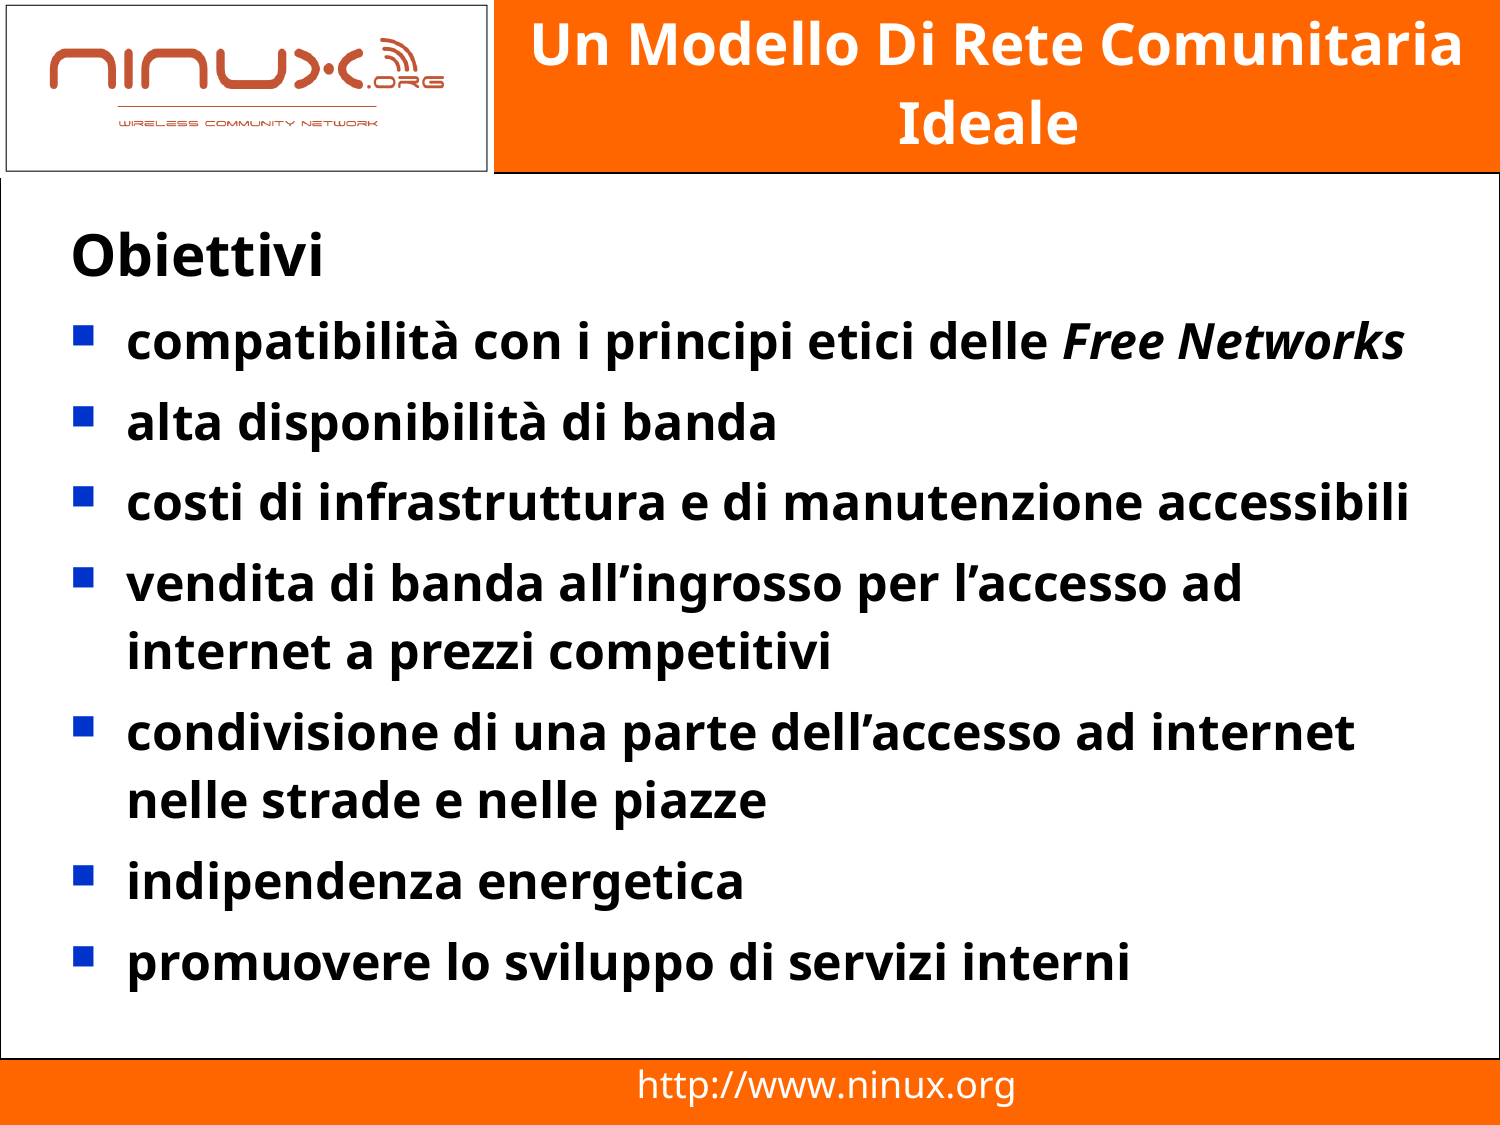

Un Modello Di Rete Comunitaria Ideale
# Obiettivi
compatibilità con i principi etici delle Free Networks
alta disponibilità di banda
costi di infrastruttura e di manutenzione accessibili
vendita di banda all’ingrosso per l’accesso ad internet a prezzi competitivi
condivisione di una parte dell’accesso ad internet nelle strade e nelle piazze
indipendenza energetica
promuovere lo sviluppo di servizi interni
http://www.ninux.org